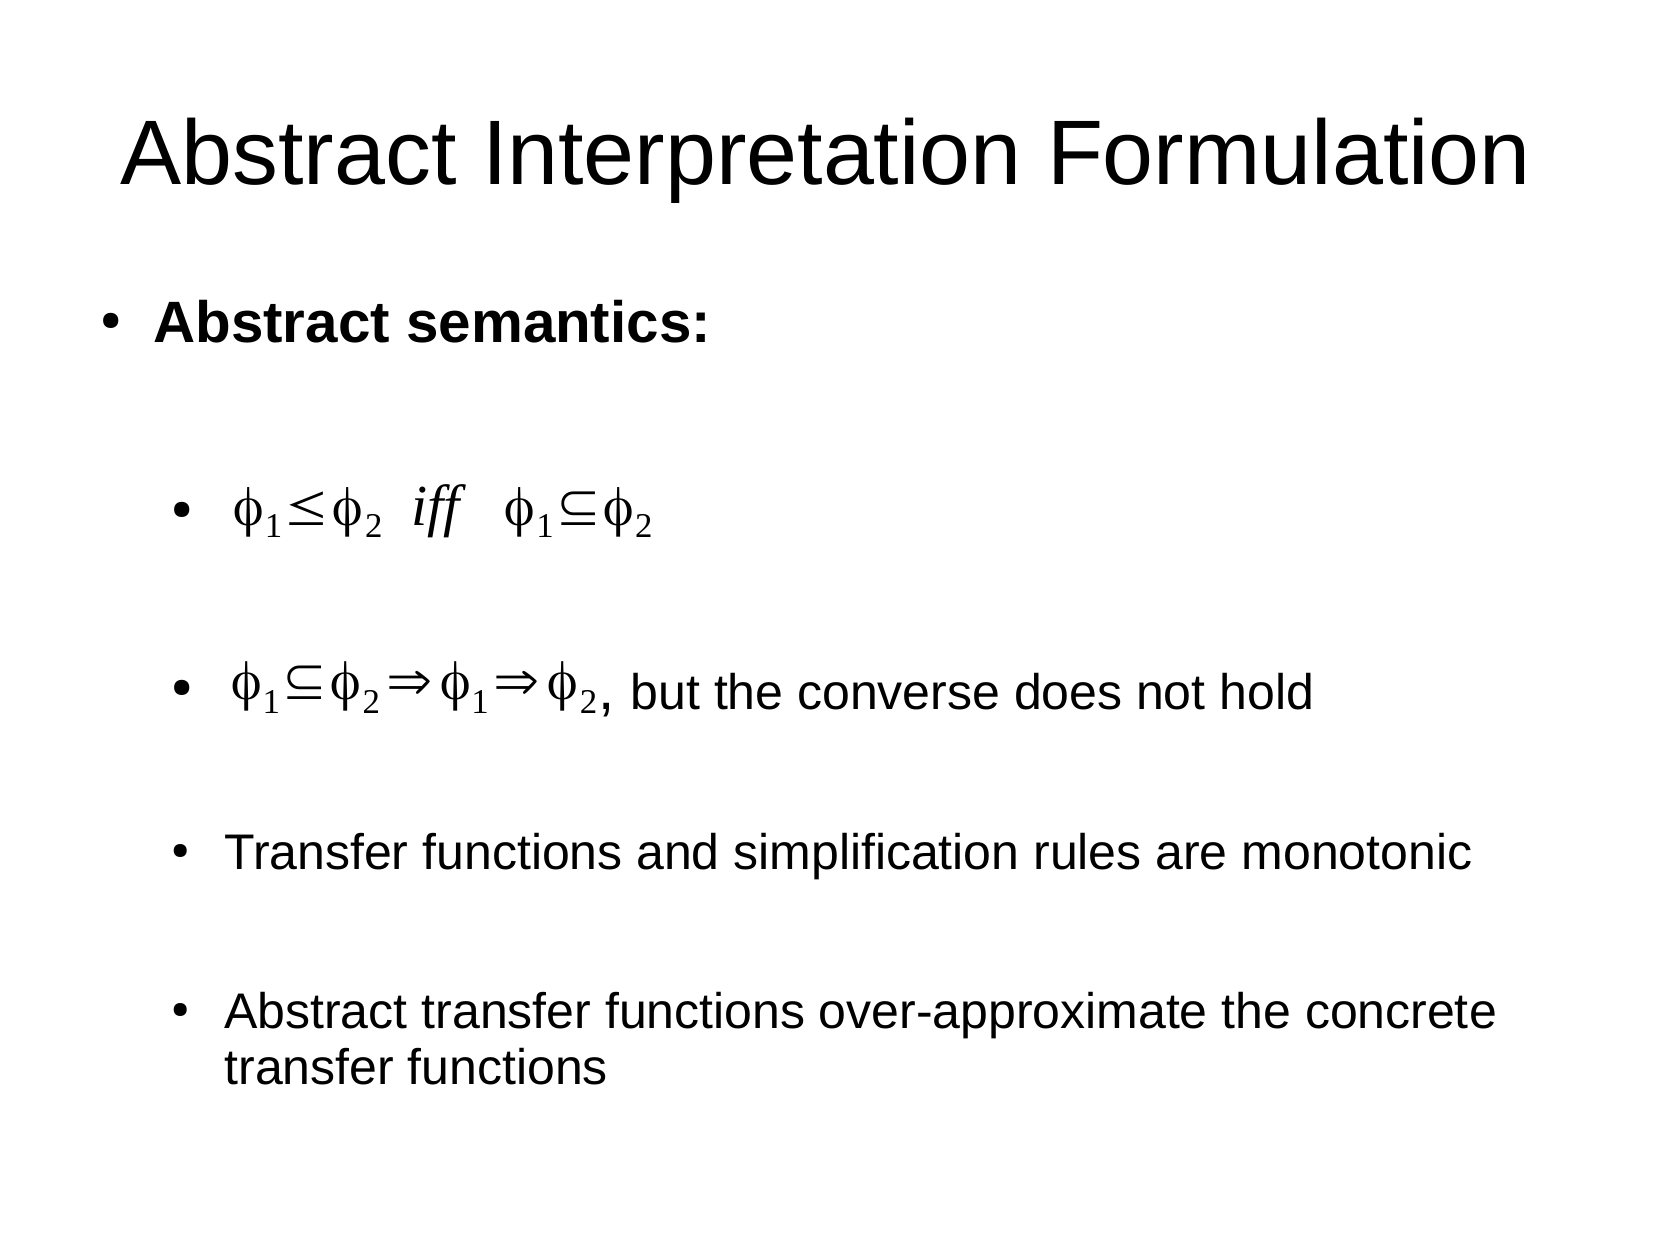

# Abstract Interpretation Formulation
Abstract semantics:
 , but the converse does not hold
Transfer functions and simplification rules are monotonic
Abstract transfer functions over-approximate the concrete transfer functions